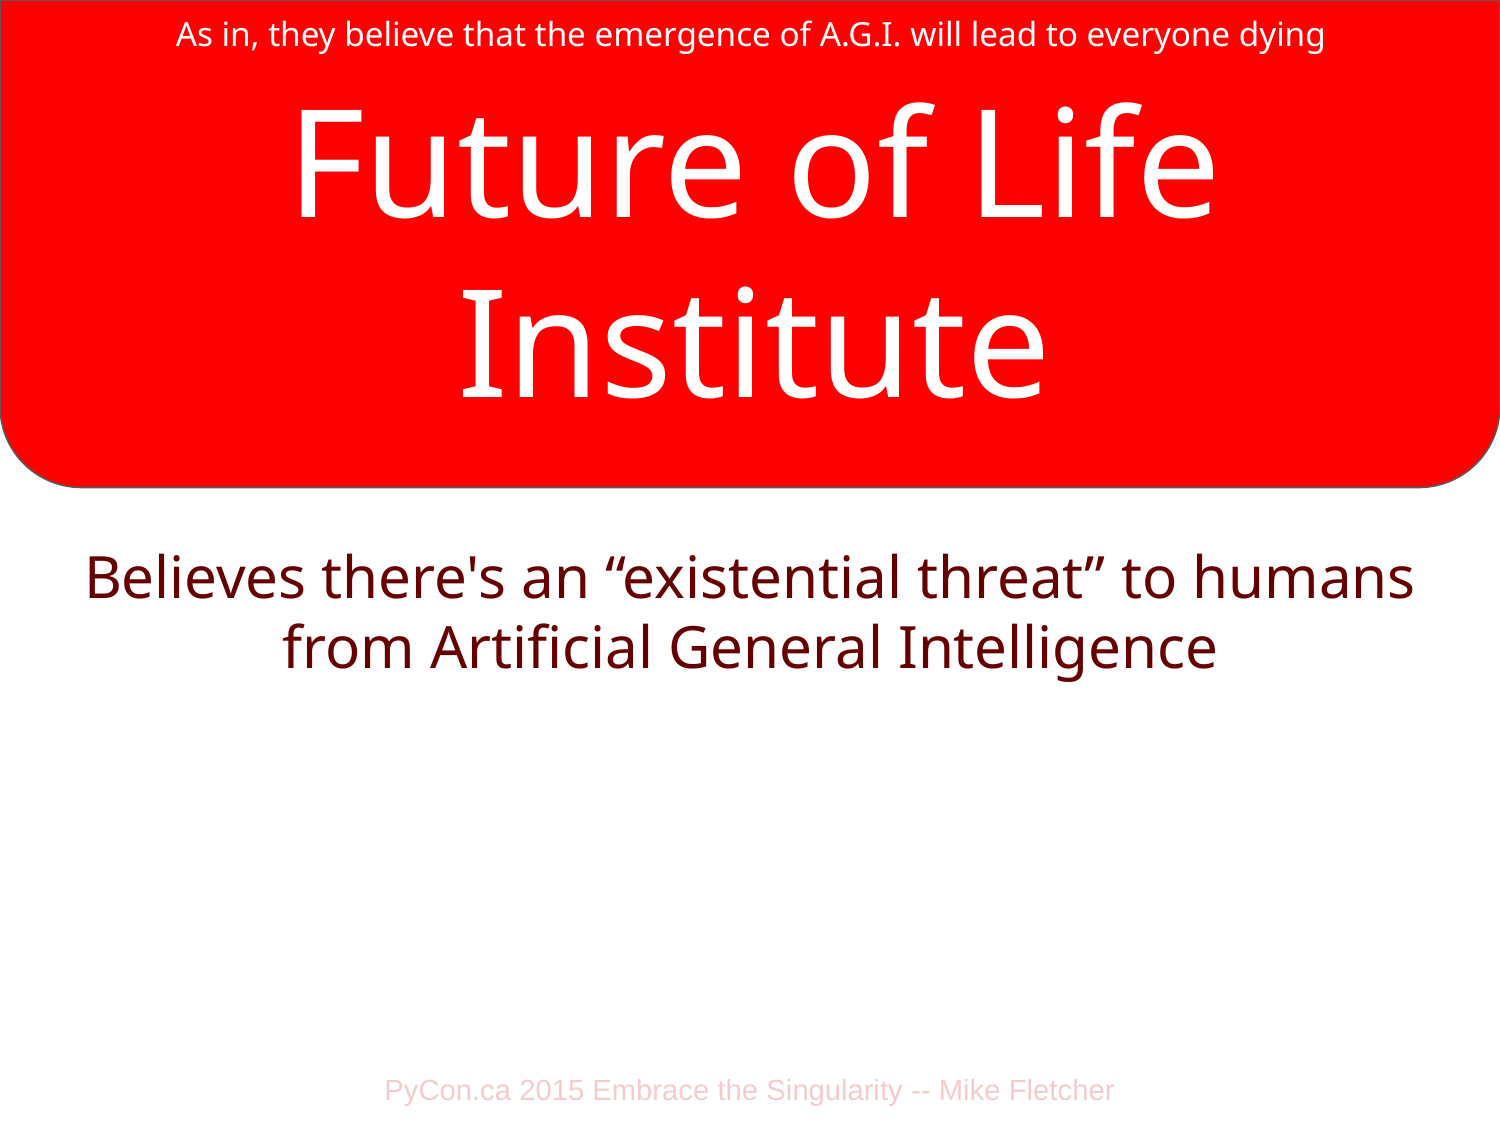

As in, they believe that the emergence of A.G.I. will lead to everyone dying
# Future of Life Institute
Believes there's an “existential threat” to humans
from Artificial General Intelligence